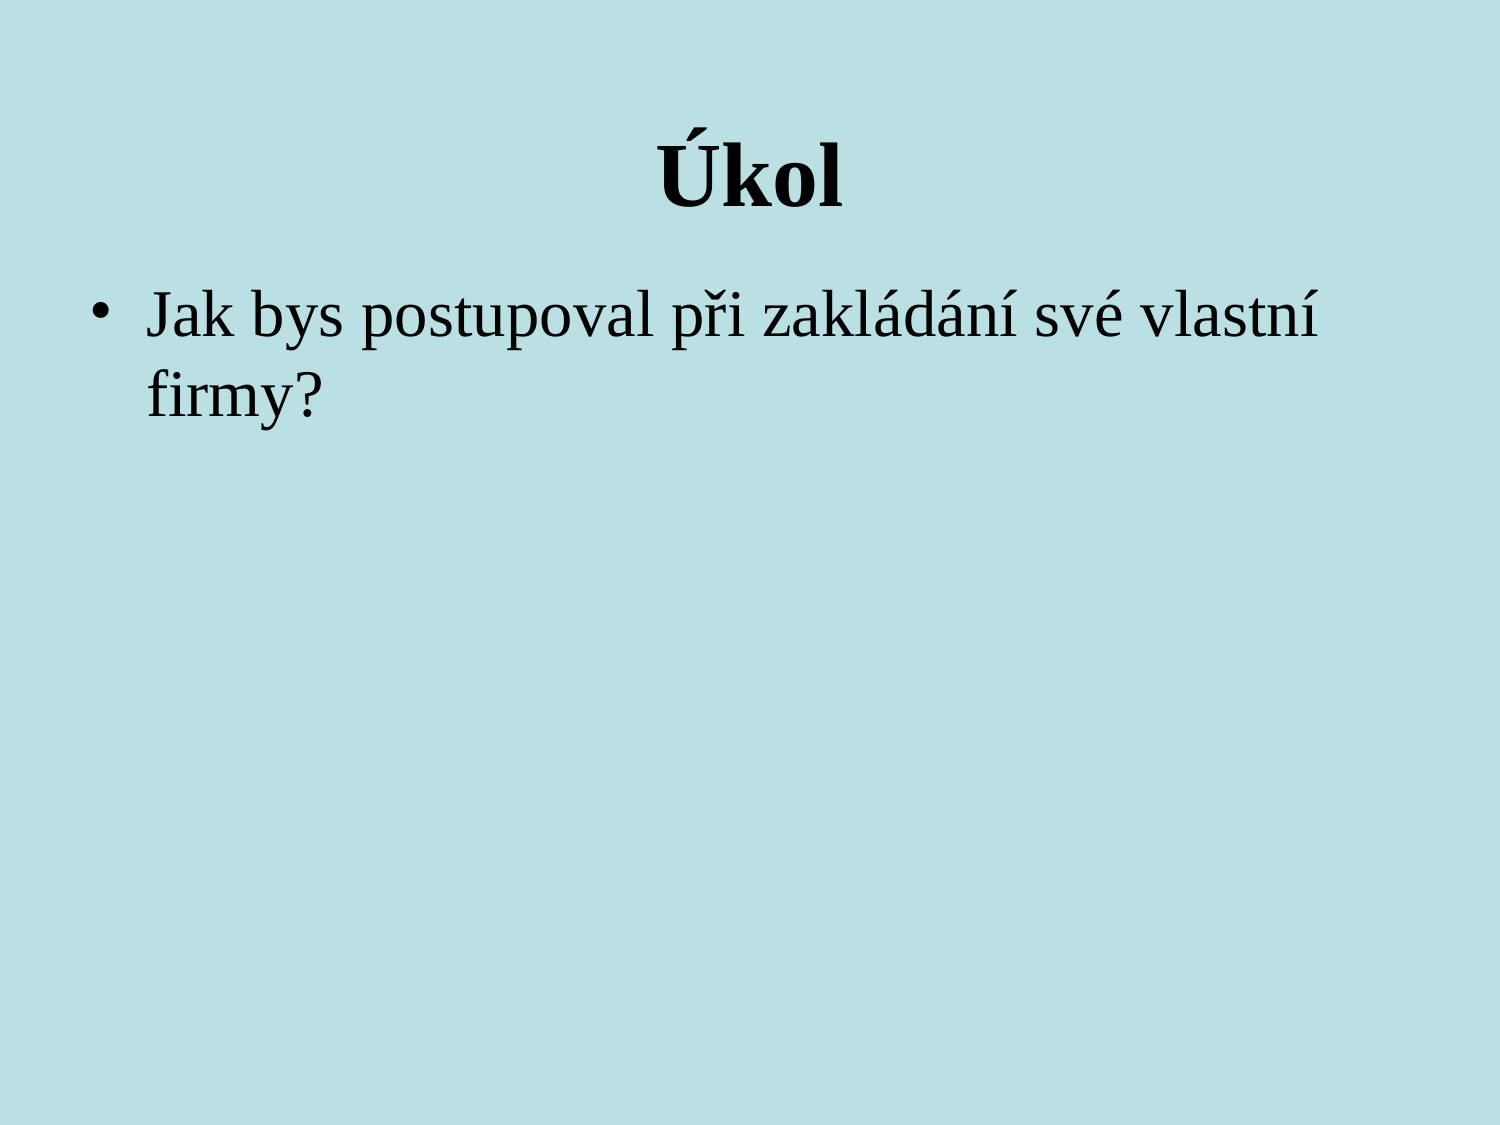

# Úkol
Jak bys postupoval při zakládání své vlastní firmy?